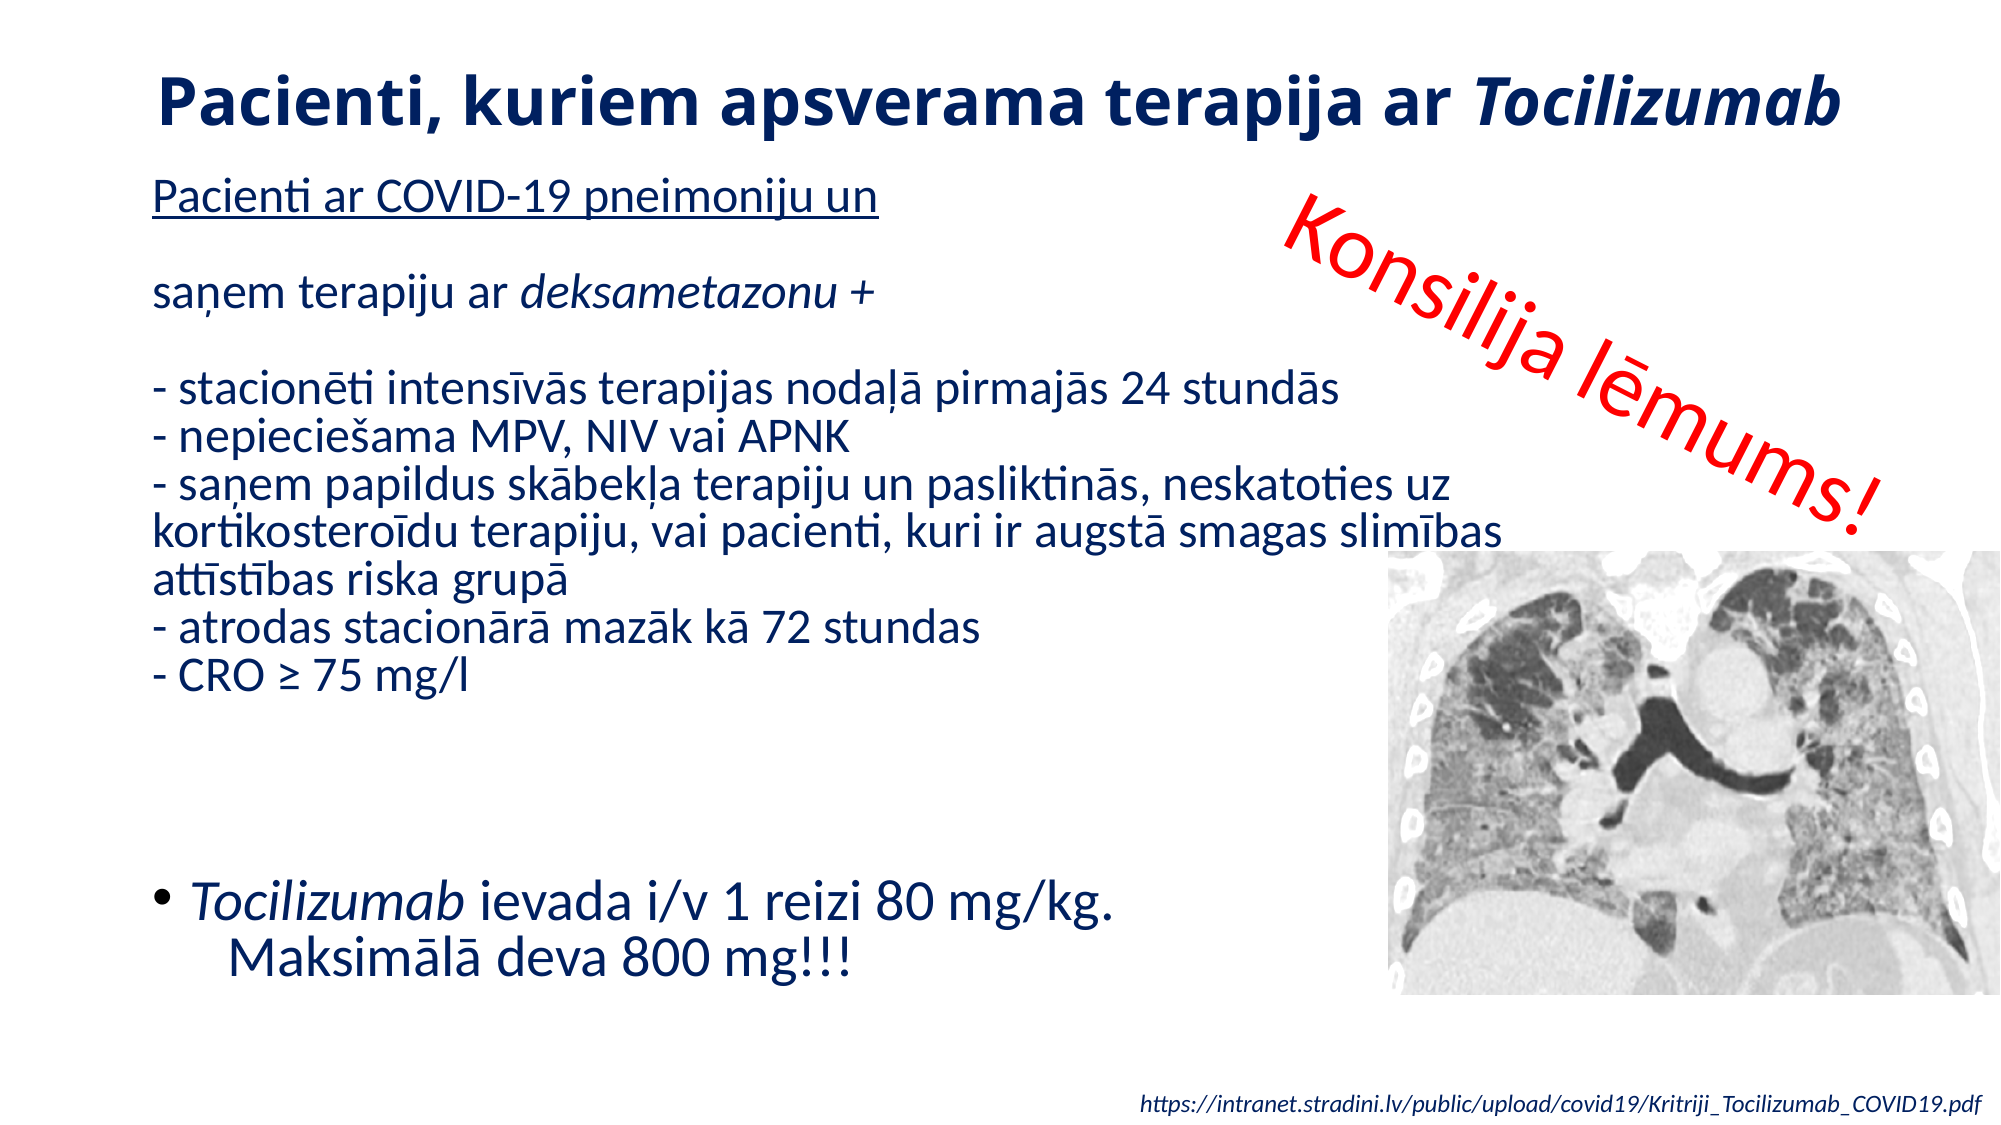

# Pacienti, kuriem apsverama terapija ar Tocilizumab
Pacienti ar COVID-19 pneimoniju un
saņem terapiju ar deksametazonu +
- stacionēti intensīvās terapijas nodaļā pirmajās 24 stundās
- nepieciešama MPV, NIV vai APNK
- saņem papildus skābekļa terapiju un pasliktinās, neskatoties uz kortikosteroīdu terapiju, vai pacienti, kuri ir augstā smagas slimības attīstības riska grupā
- atrodas stacionārā mazāk kā 72 stundas
- CRO ≥ 75 mg/l
Tocilizumab ievada i/v 1 reizi 80 mg/kg.
Maksimālā deva 800 mg!!!
Konsilija lēmums!
https://intranet.stradini.lv/public/upload/covid19/Kritriji_Tocilizumab_COVID19.pdf